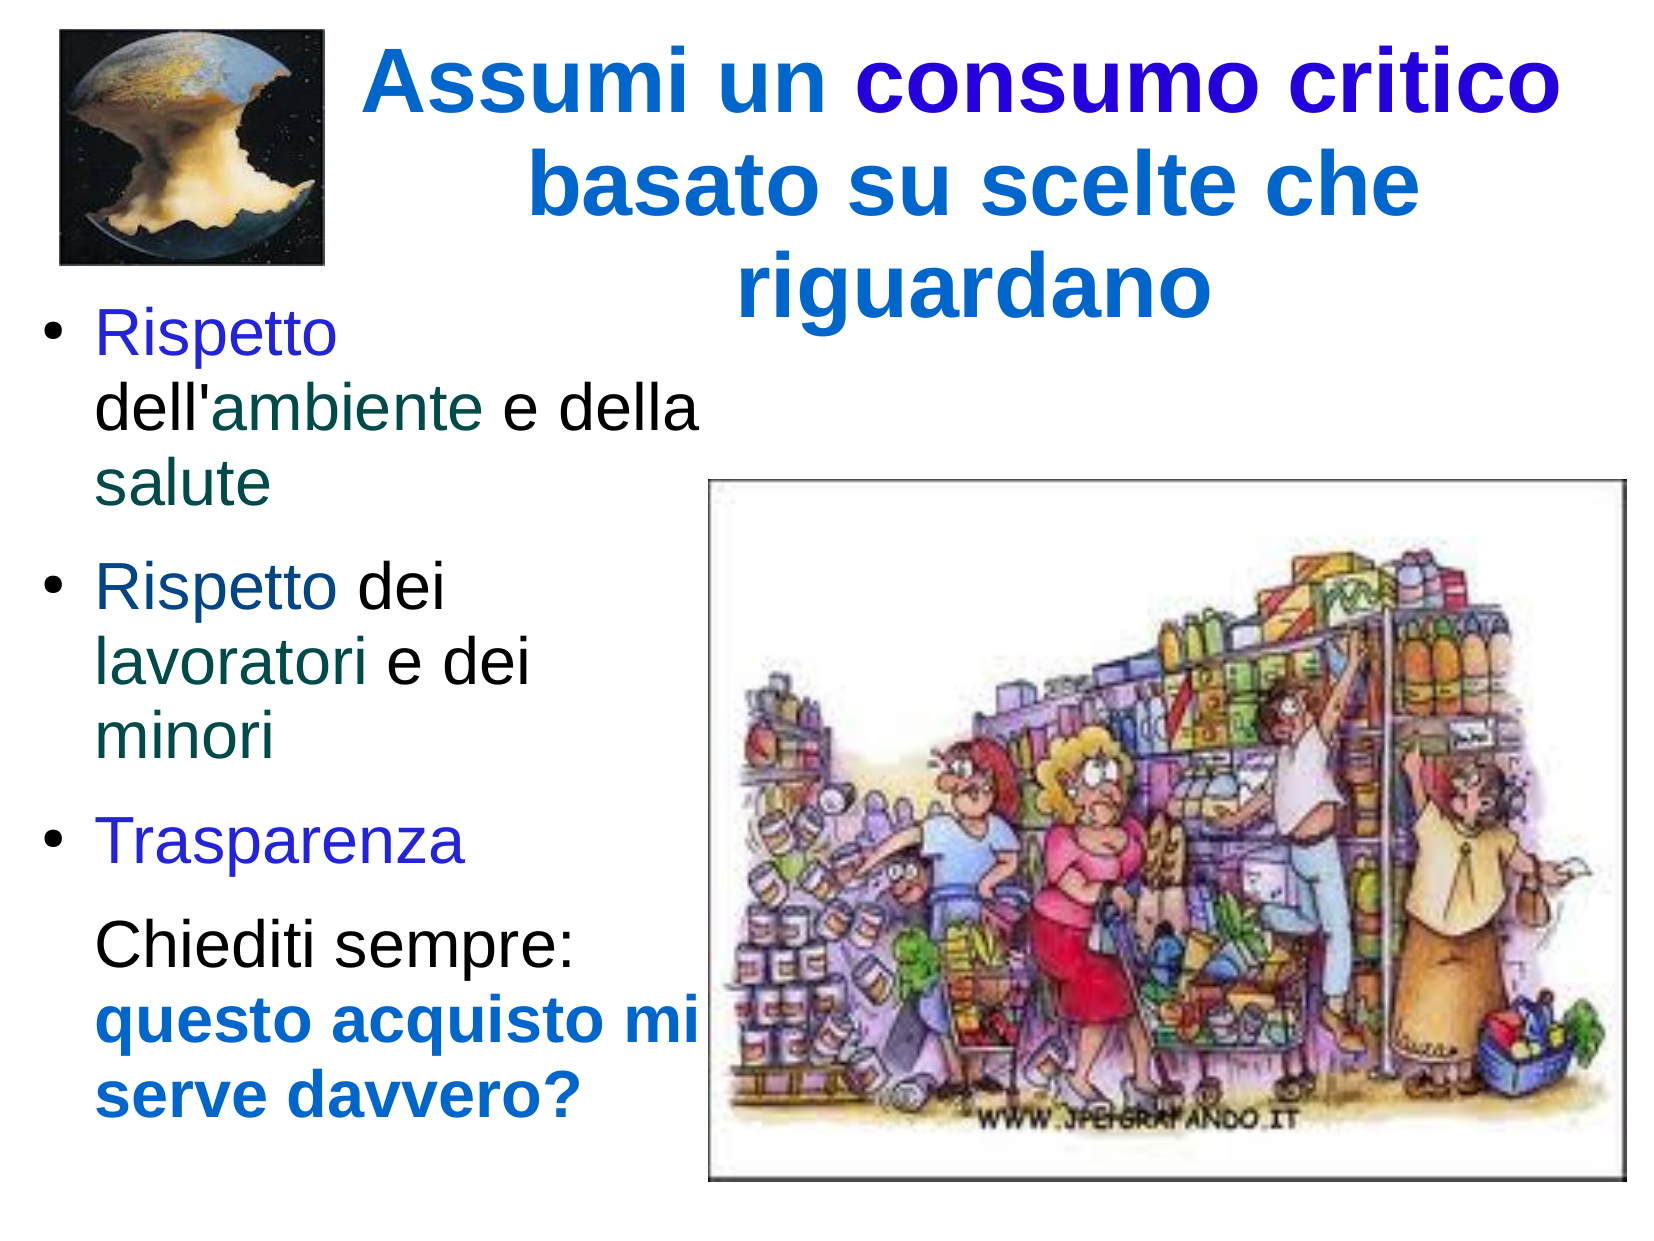

# Assumi un consumo critico basato su scelte che riguardano
Rispetto dell'ambiente e della salute
Rispetto dei lavoratori e dei minori
Trasparenza
Chiediti sempre: questo acquisto mi serve davvero?